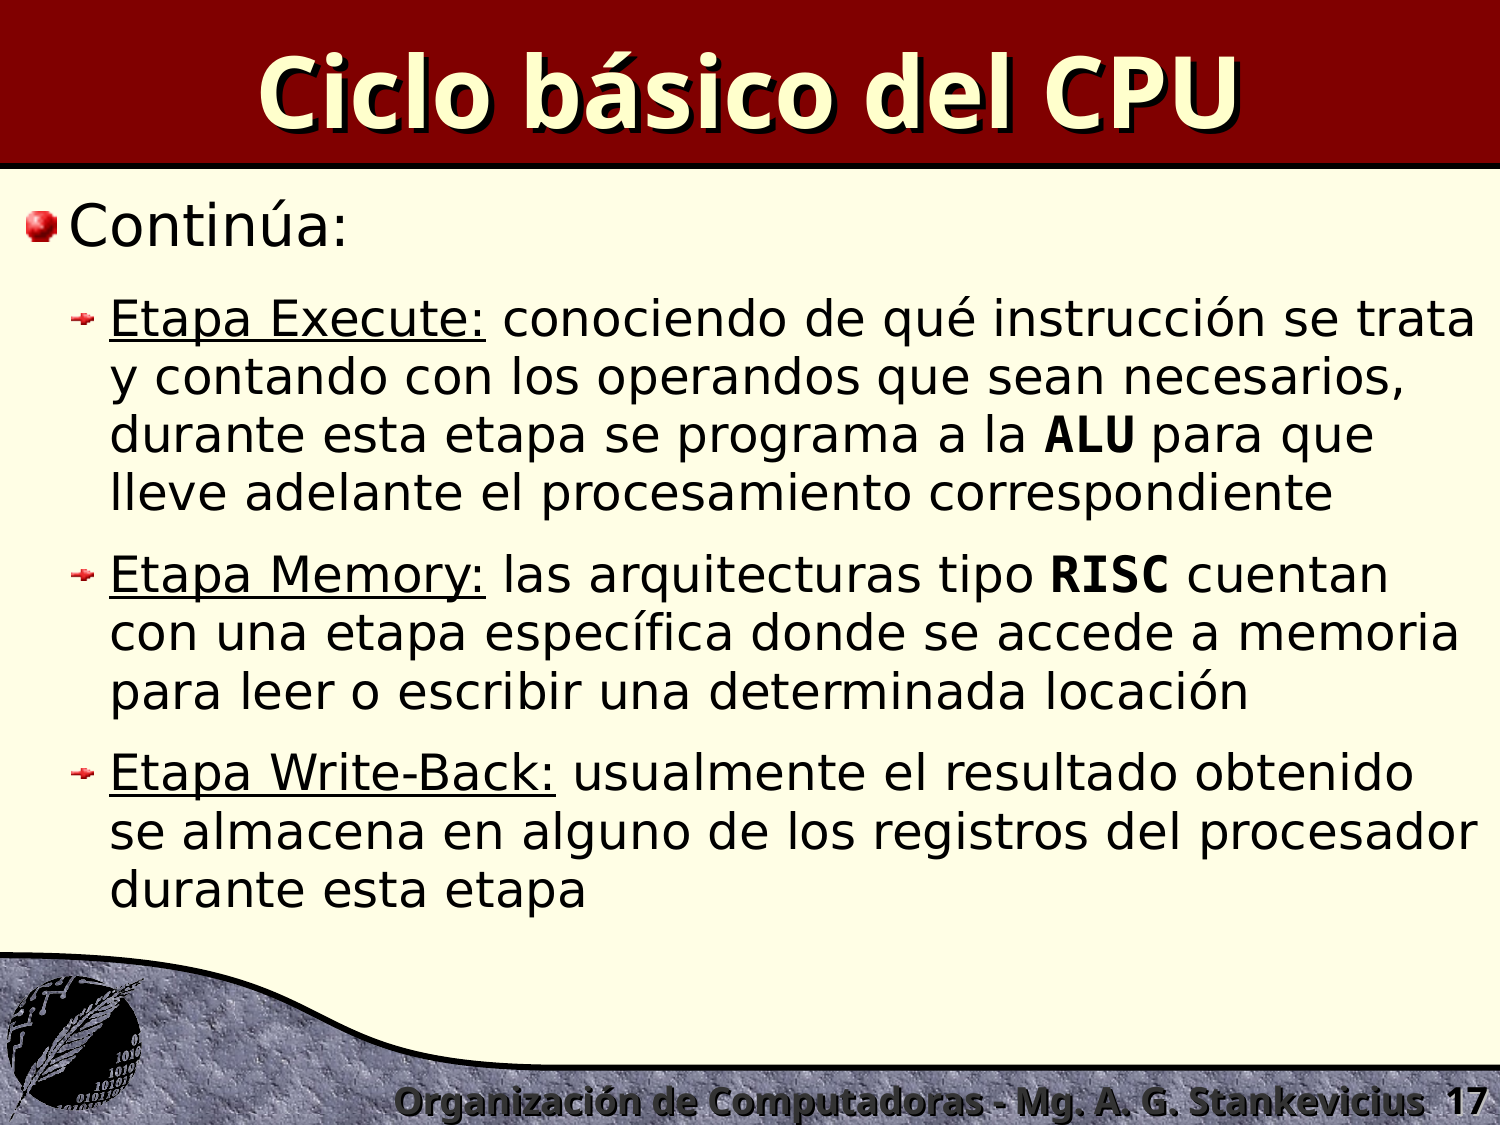

# Ciclo básico del CPU
Continúa:
Etapa Execute: conociendo de qué instrucción se trata y contando con los operandos que sean necesarios, durante esta etapa se programa a la ALU para que lleve adelante el procesamiento correspondiente
Etapa Memory: las arquitecturas tipo RISC cuentan con una etapa específica donde se accede a memoria para leer o escribir una determinada locación
Etapa Write-Back: usualmente el resultado obtenido se almacena en alguno de los registros del procesador durante esta etapa
17